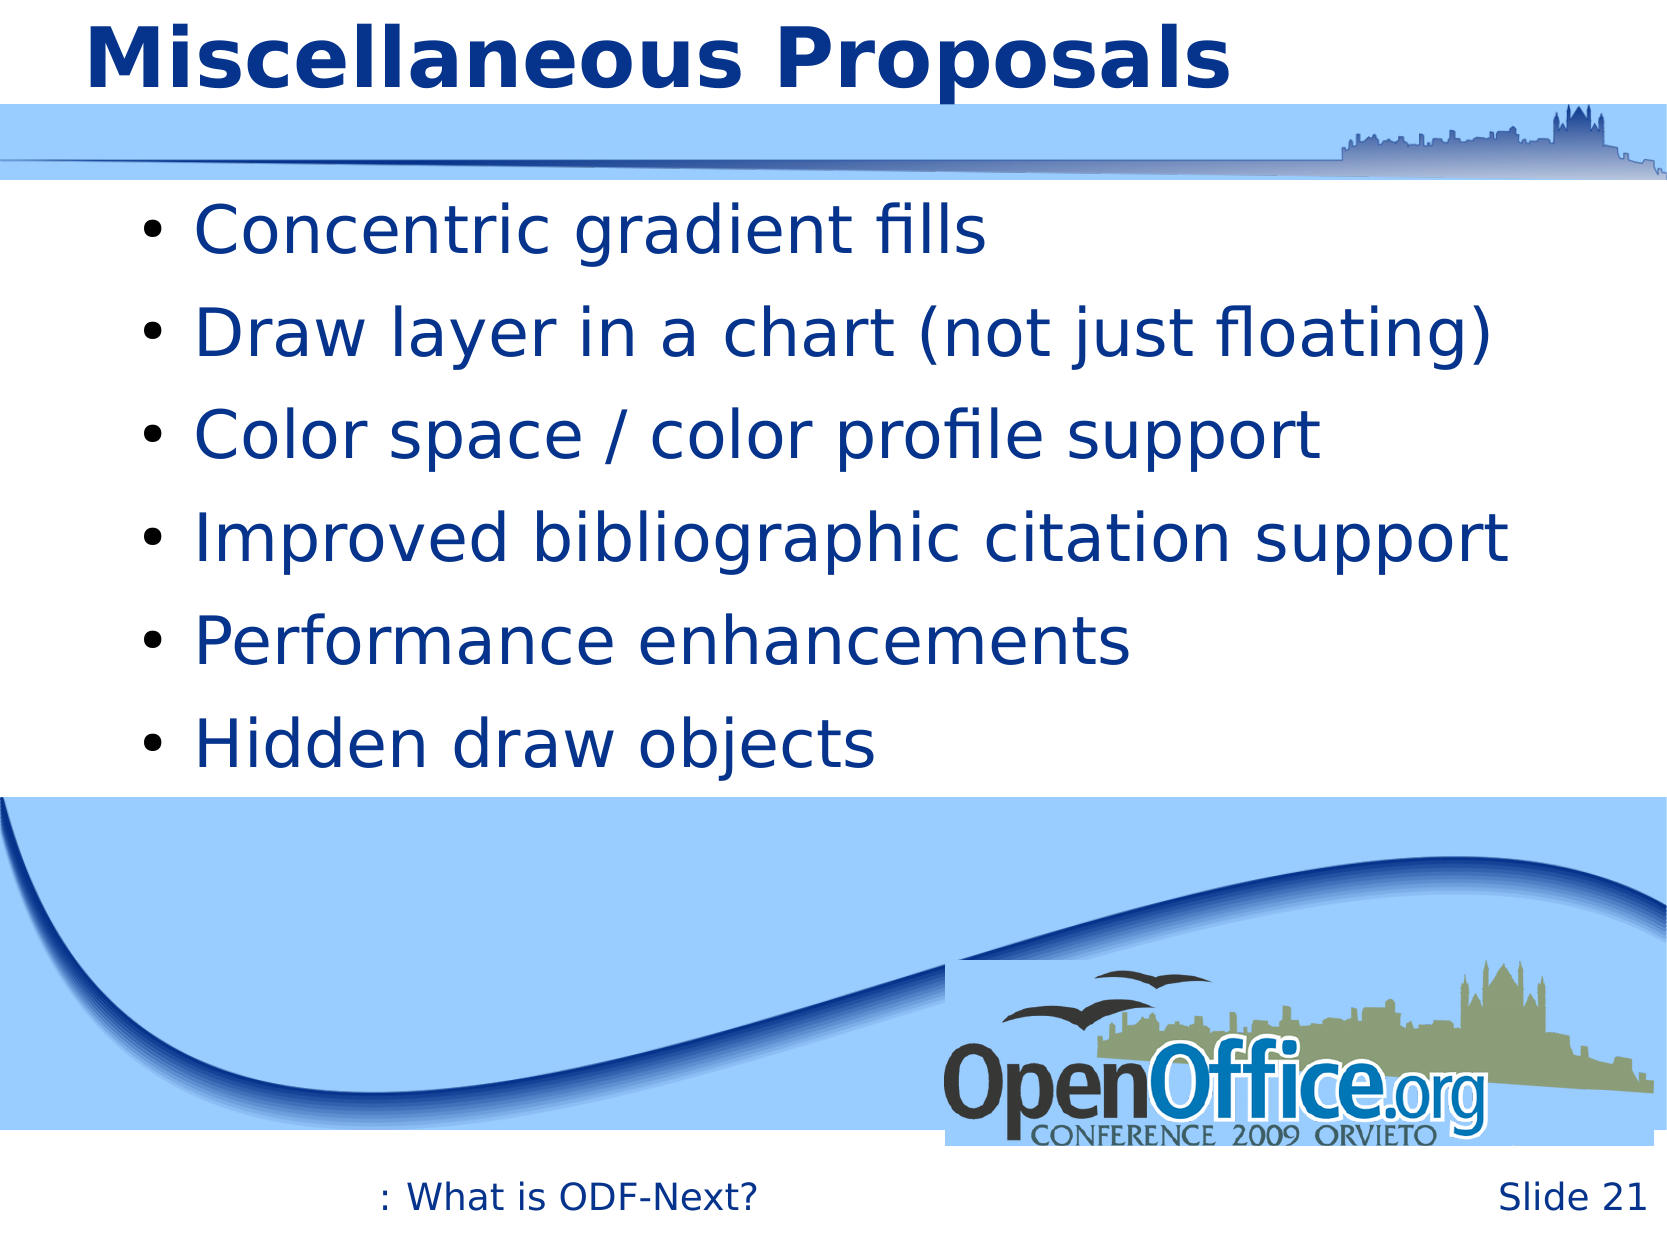

# Miscellaneous Proposals
Concentric gradient fills
Draw layer in a chart (not just floating)
Color space / color profile support
Improved bibliographic citation support
Performance enhancements
Hidden draw objects
What is ODF-Next?
21